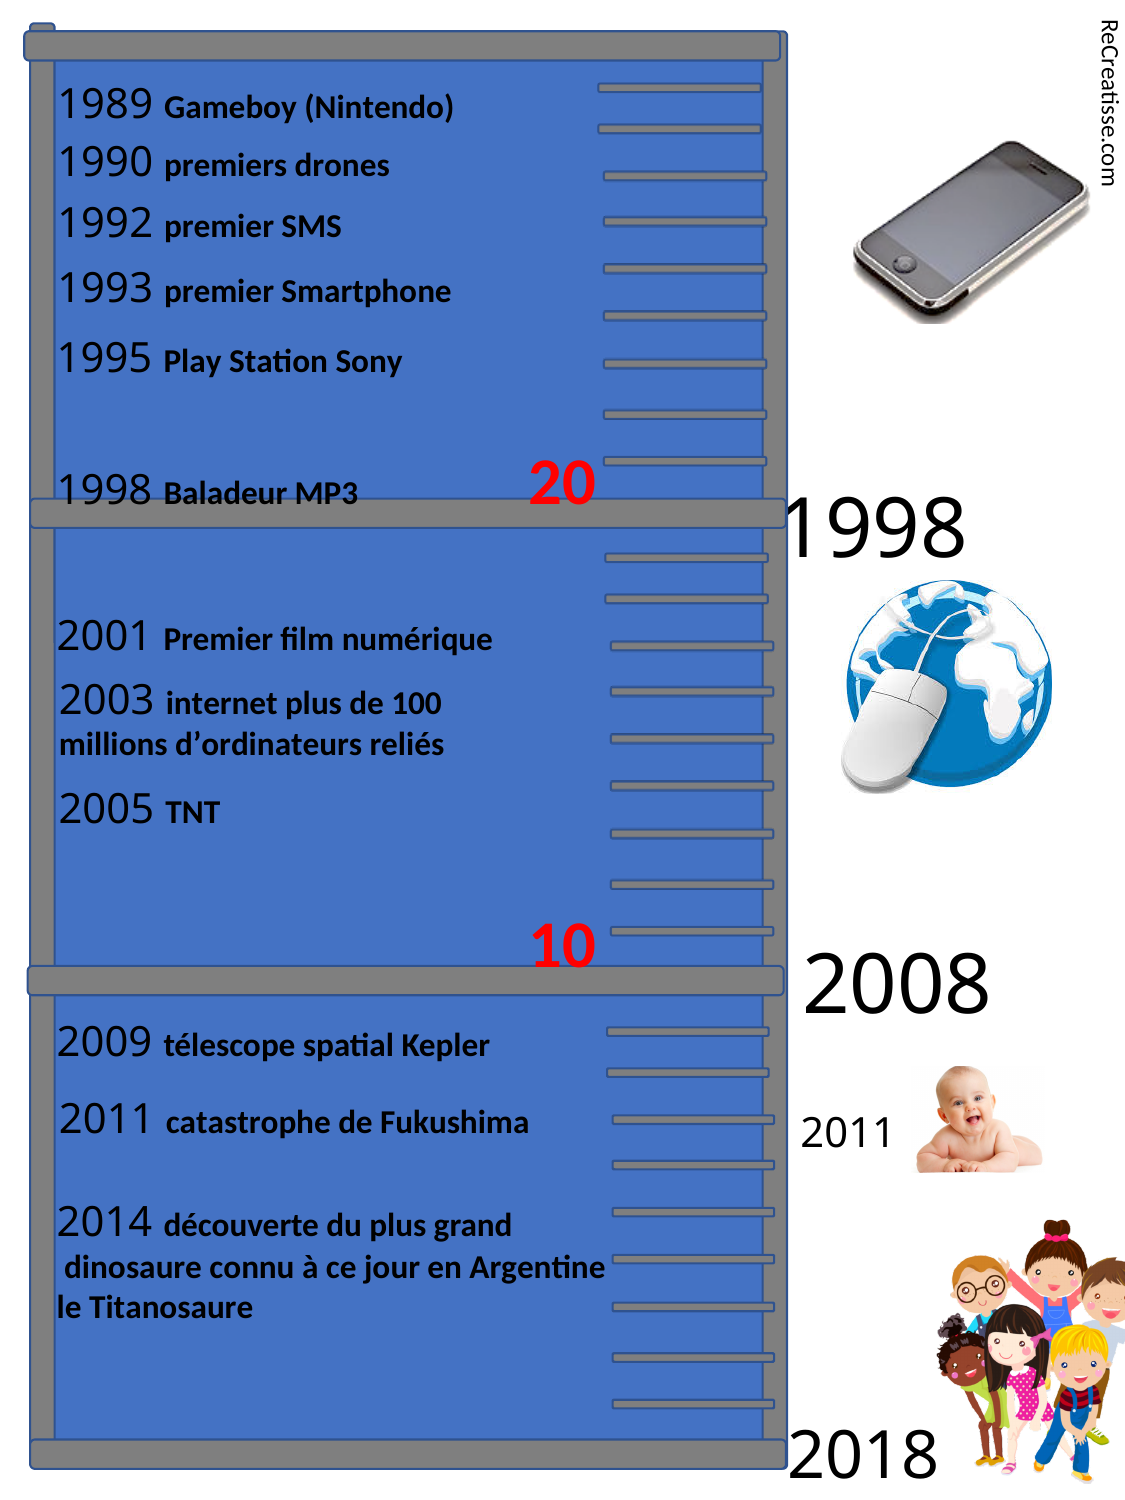

| |
| --- |
| |
| |
1989 Gameboy (Nintendo)
ReCreatisse.com
1990 premiers drones
1992 premier SMS
1993 premier Smartphone
1995 Play Station Sony
20
1998 Baladeur MP3
1998
2001 Premier film numérique
2003 internet plus de 100
millions d’ordinateurs reliés
2005 TNT
10
2008
2009 télescope spatial Kepler
2011 catastrophe de Fukushima
2011
2014 découverte du plus grand
 dinosaure connu à ce jour en Argentine
le Titanosaure
2018